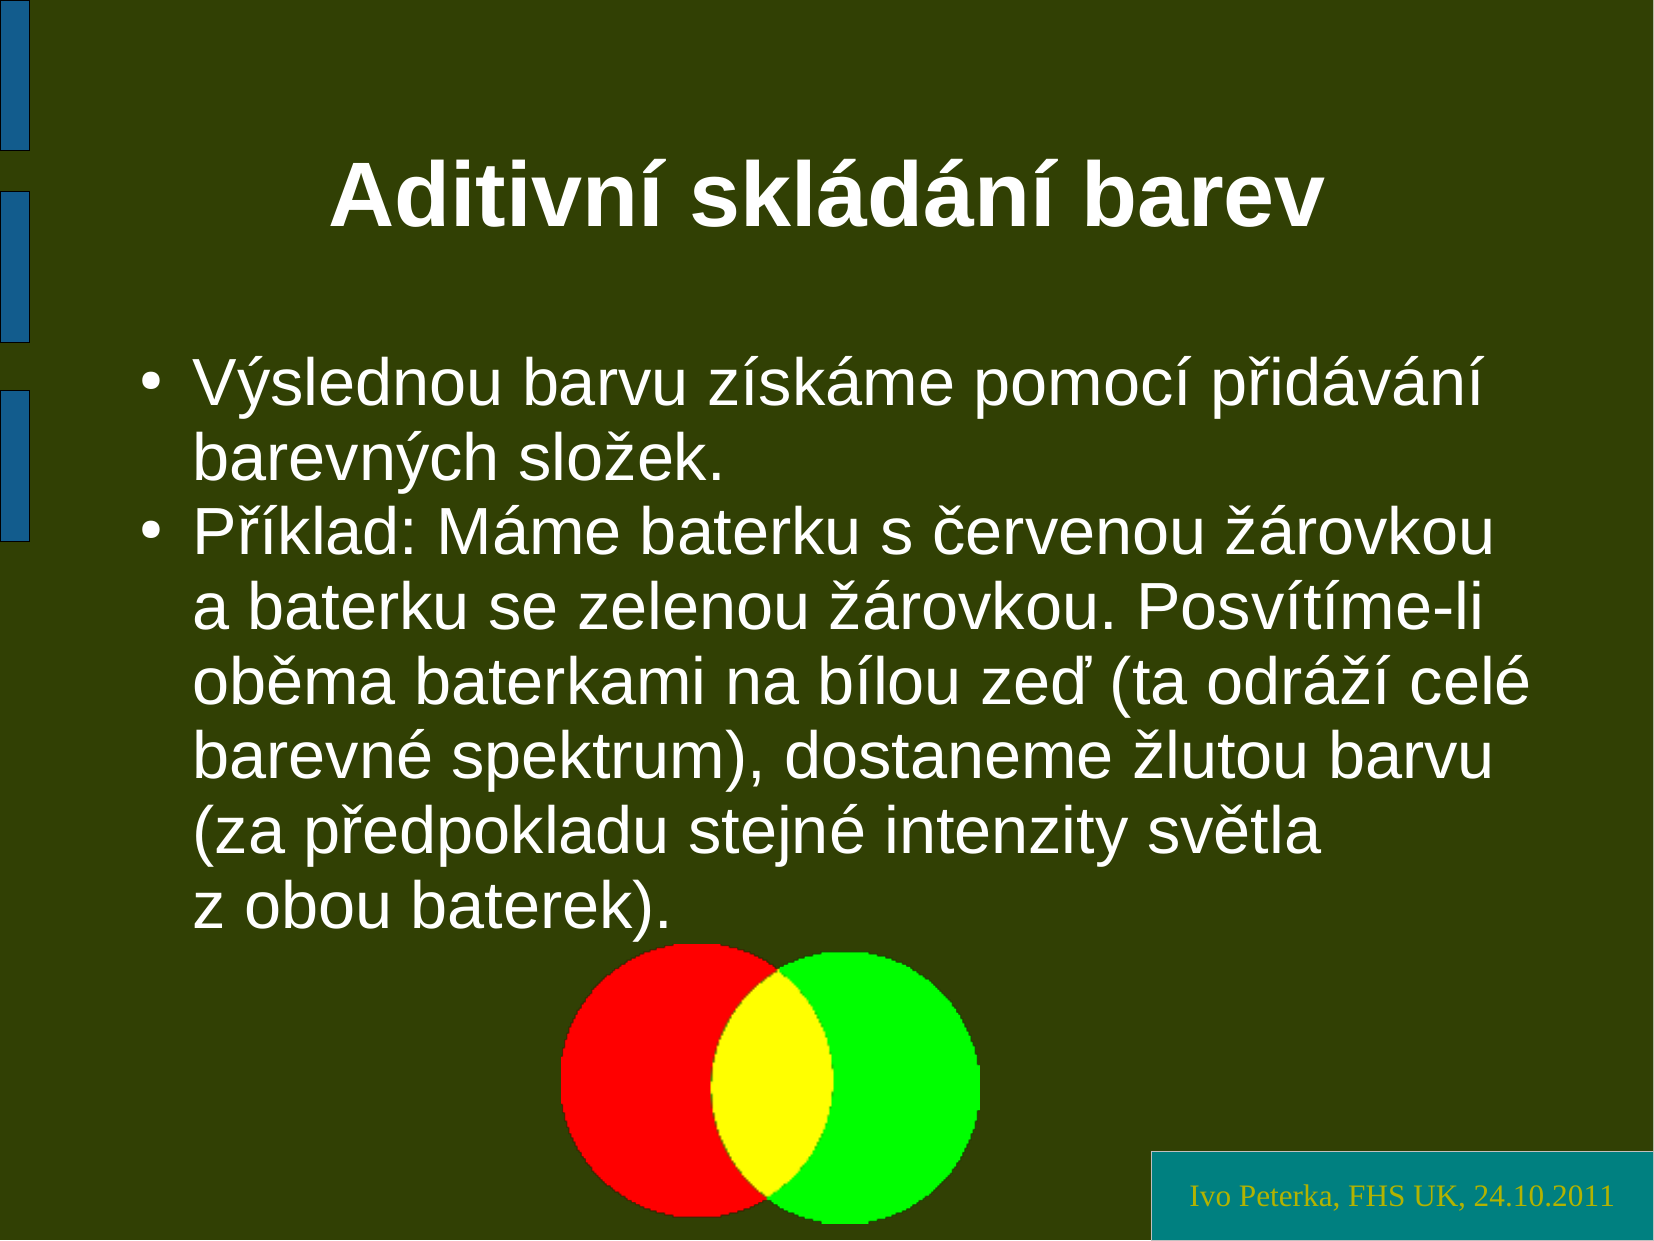

# Aditivní skládání barev
Výslednou barvu získáme pomocí přidávání barevných složek.
Příklad: Máme baterku s červenou žárovkou a baterku se zelenou žárovkou. Posvítíme-li oběma baterkami na bílou zeď (ta odráží celé barevné spektrum), dostaneme žlutou barvu (za předpokladu stejné intenzity světla z obou baterek).